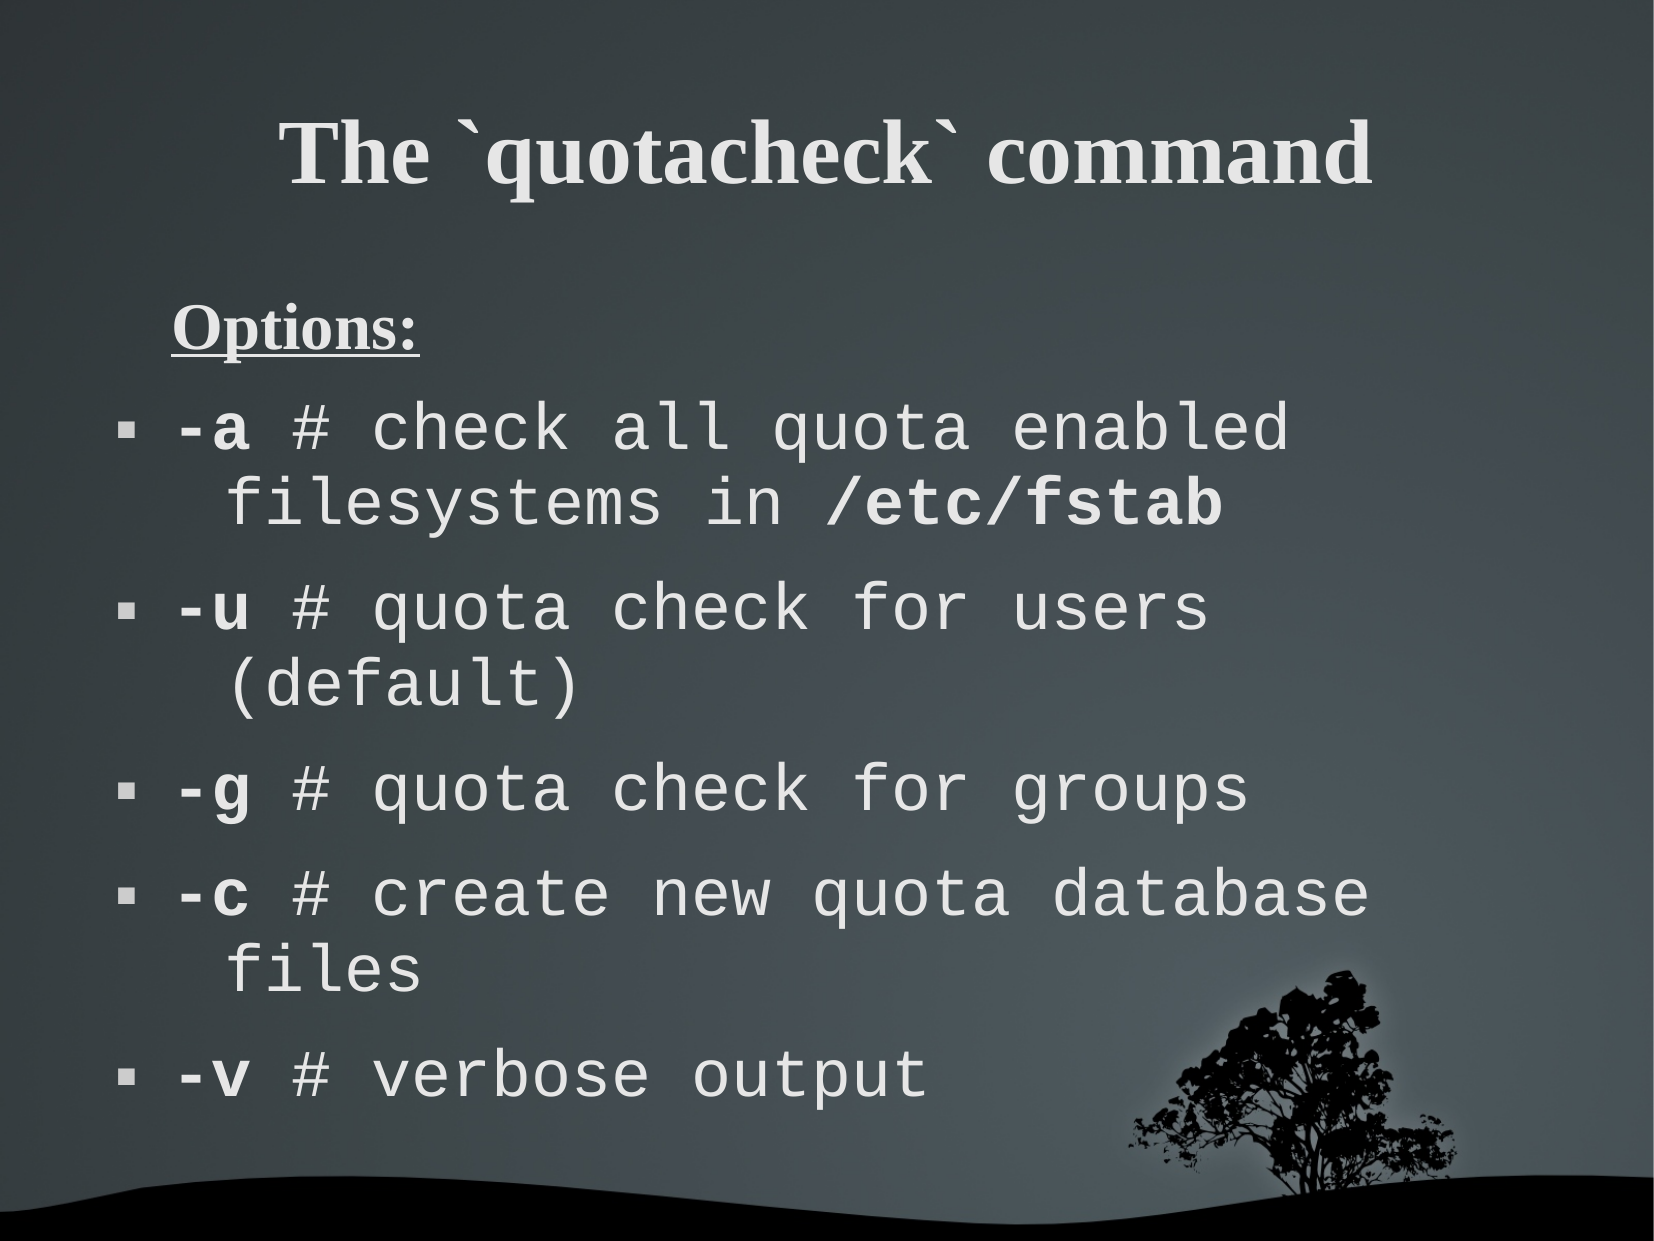

The `quotacheck` command
# Options:
-a # check all quota enabled filesystems in /etc/fstab
-u # quota check for users (default)
-g # quota check for groups
-c # create new quota database files
-v # verbose output